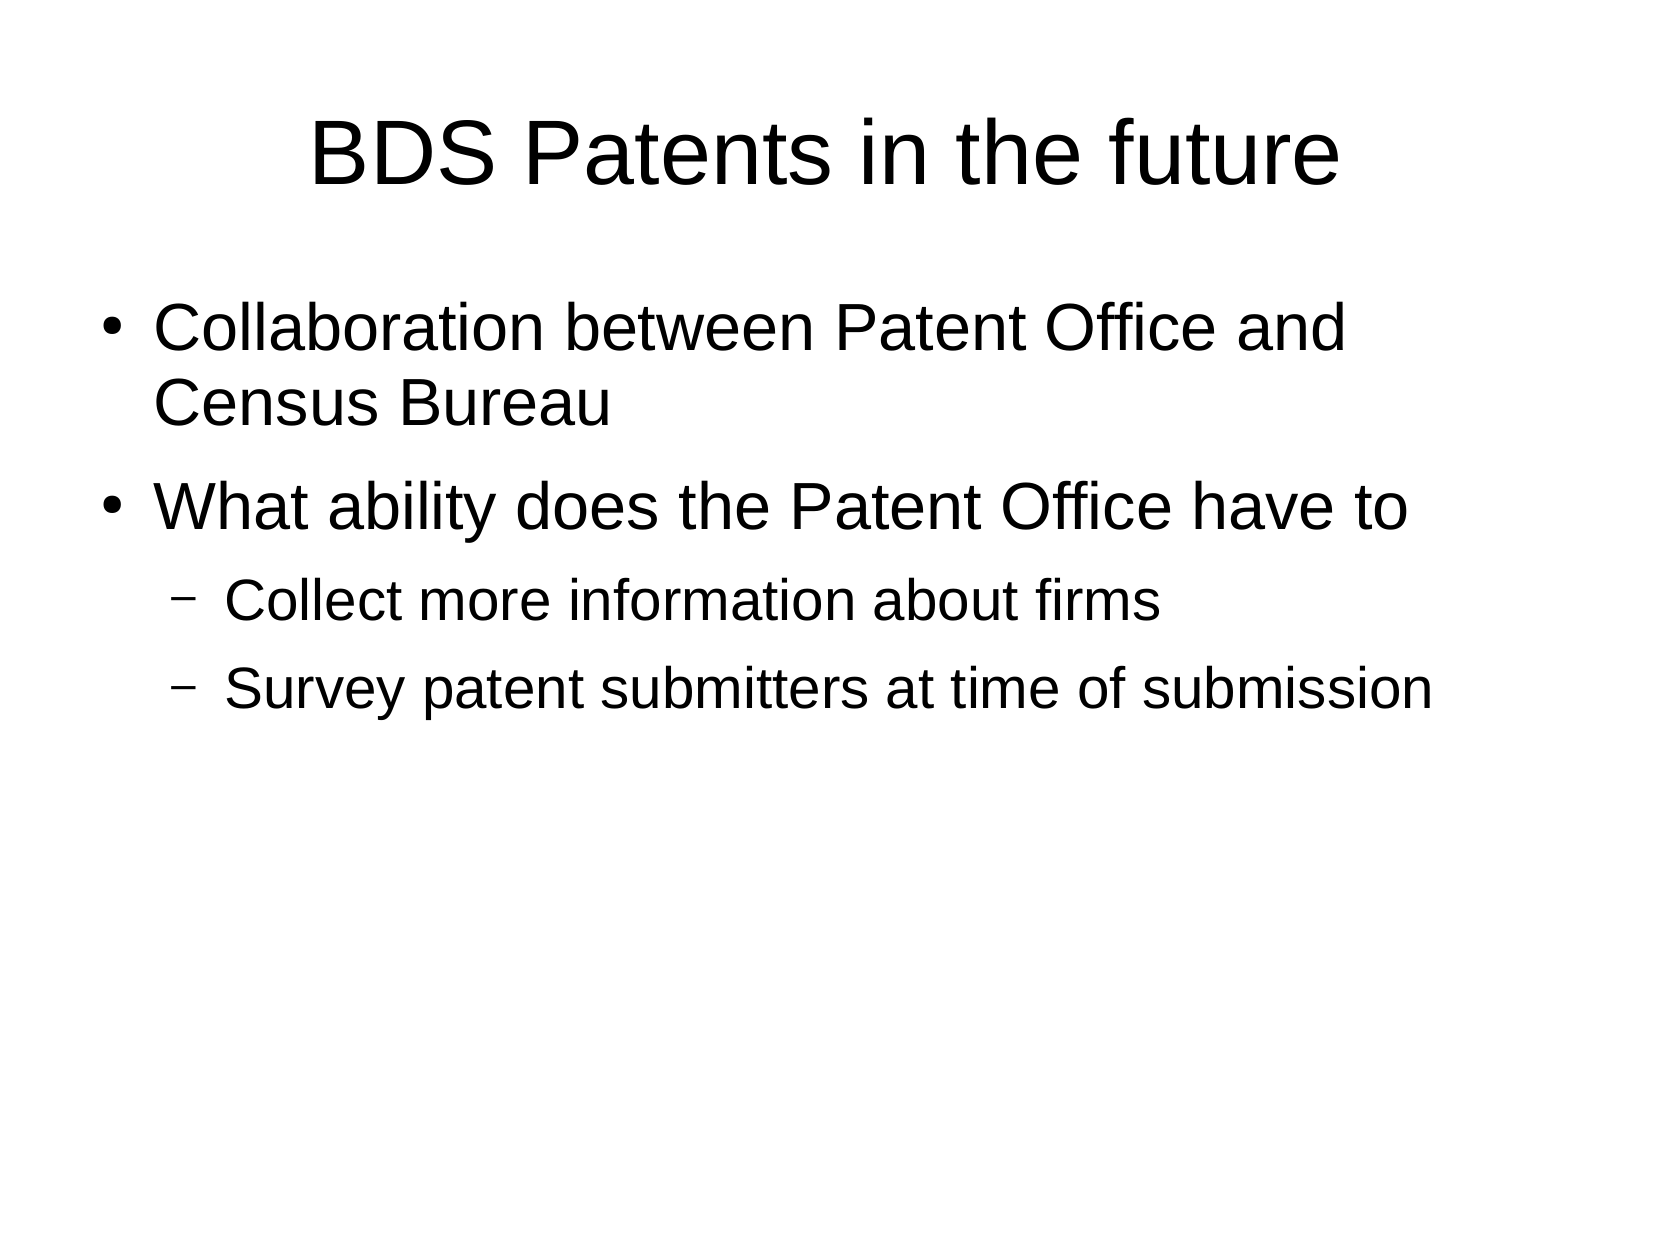

# BDS Patents in the future
Collaboration between Patent Office and Census Bureau
What ability does the Patent Office have to
Collect more information about firms
Survey patent submitters at time of submission